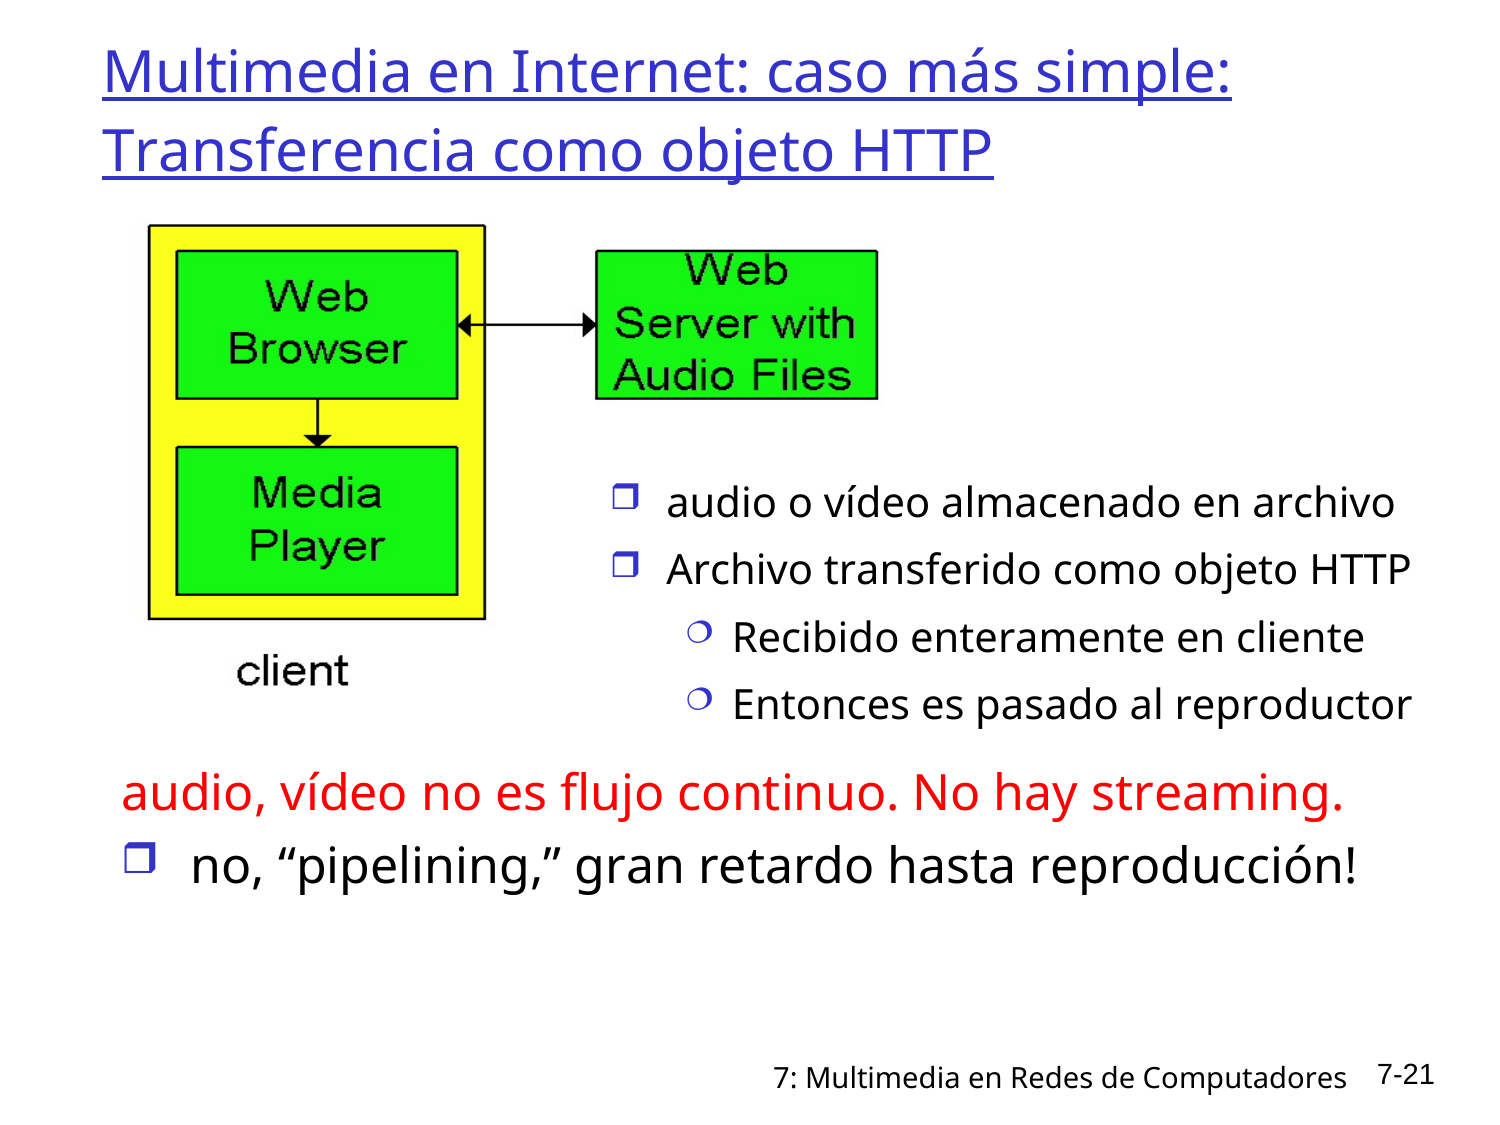

# Multimedia en Internet: caso más simple: Transferencia como objeto HTTP
audio o vídeo almacenado en archivo
Archivo transferido como objeto HTTP
Recibido enteramente en cliente
Entonces es pasado al reproductor
audio, vídeo no es flujo continuo. No hay streaming.
 no, “pipelining,” gran retardo hasta reproducción!
21